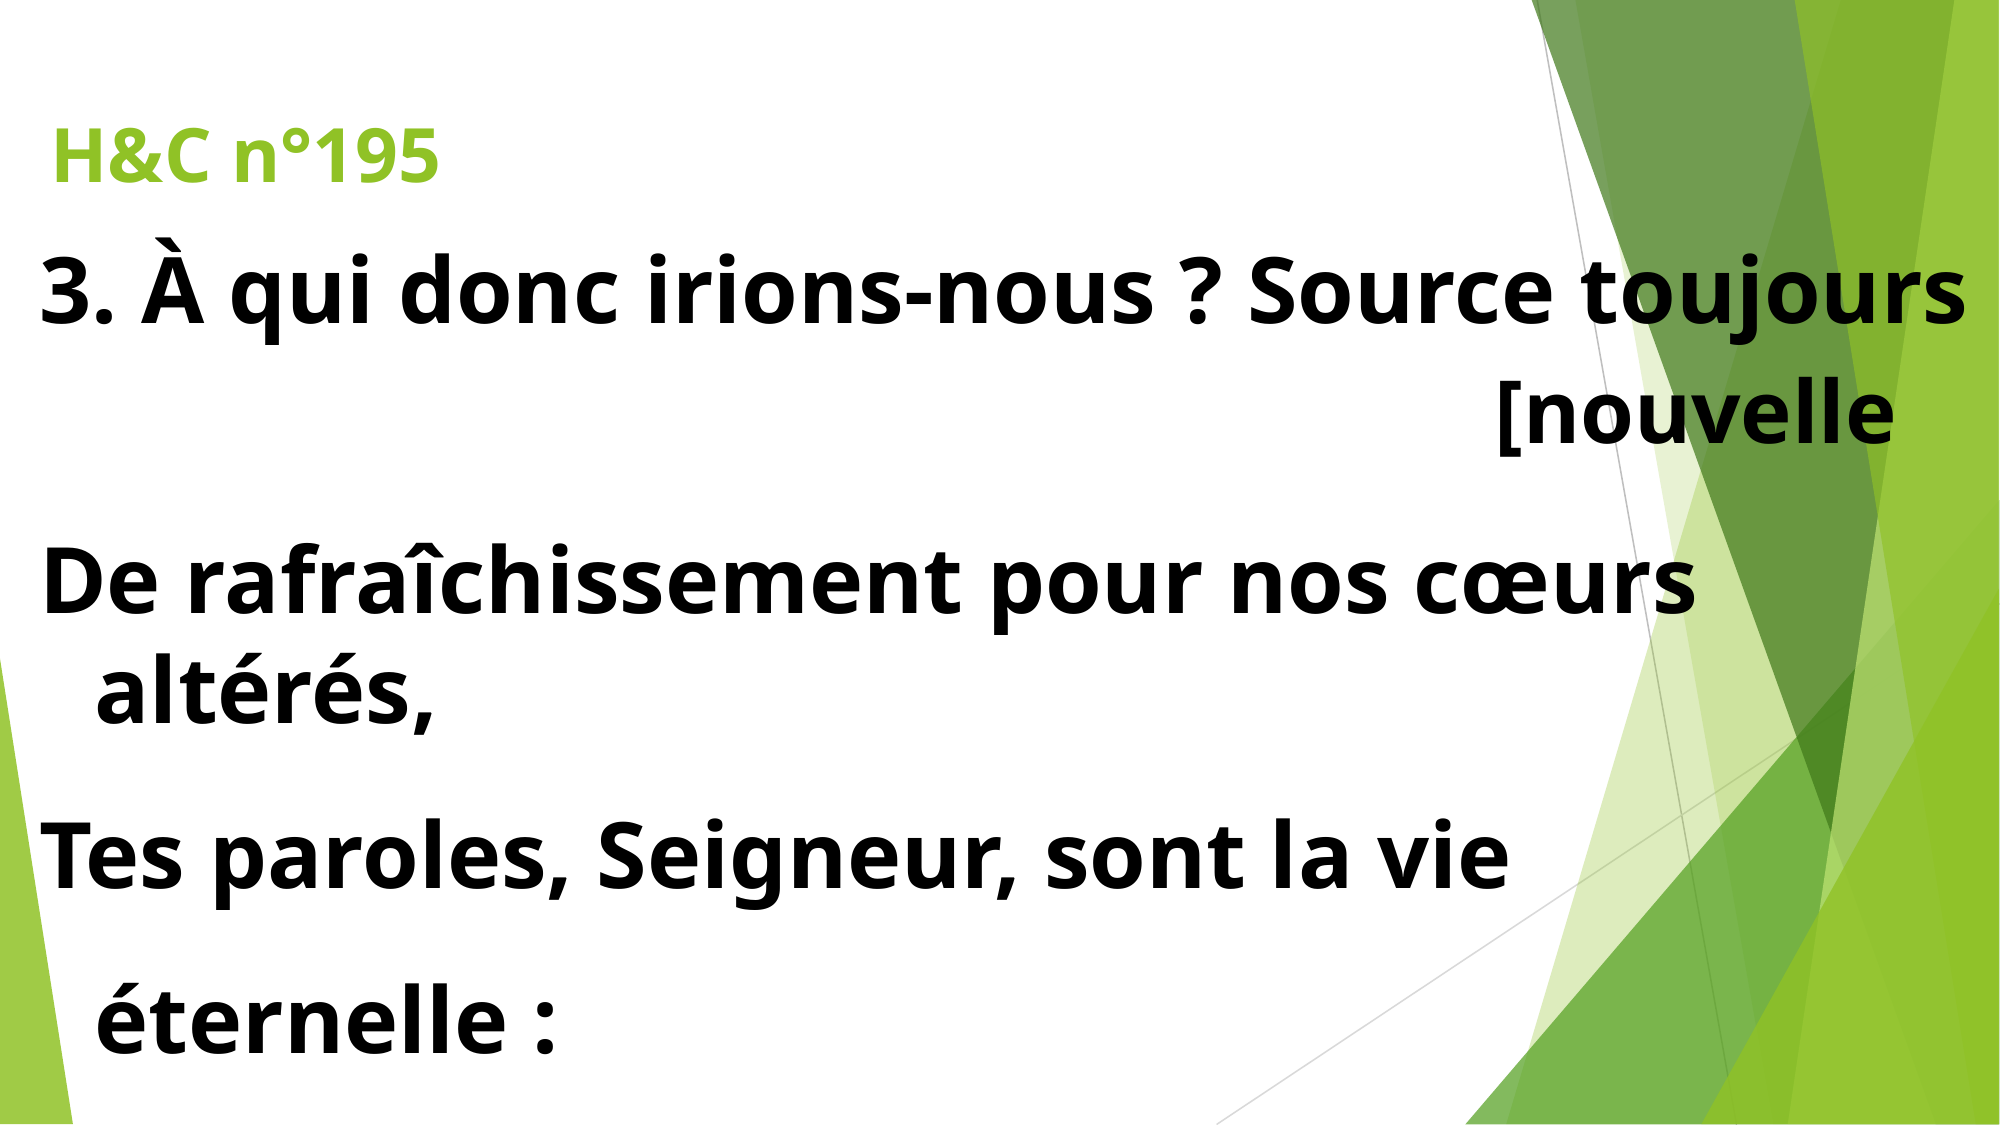

H&C n°195
3. À qui donc irions-nous ? Source toujours
																			[nouvelle
De rafraîchissement pour nos cœurs altérés,
Tes paroles, Seigneur, sont la vie éternelle :
Nous les buvons, assis à tes pieds adorés.